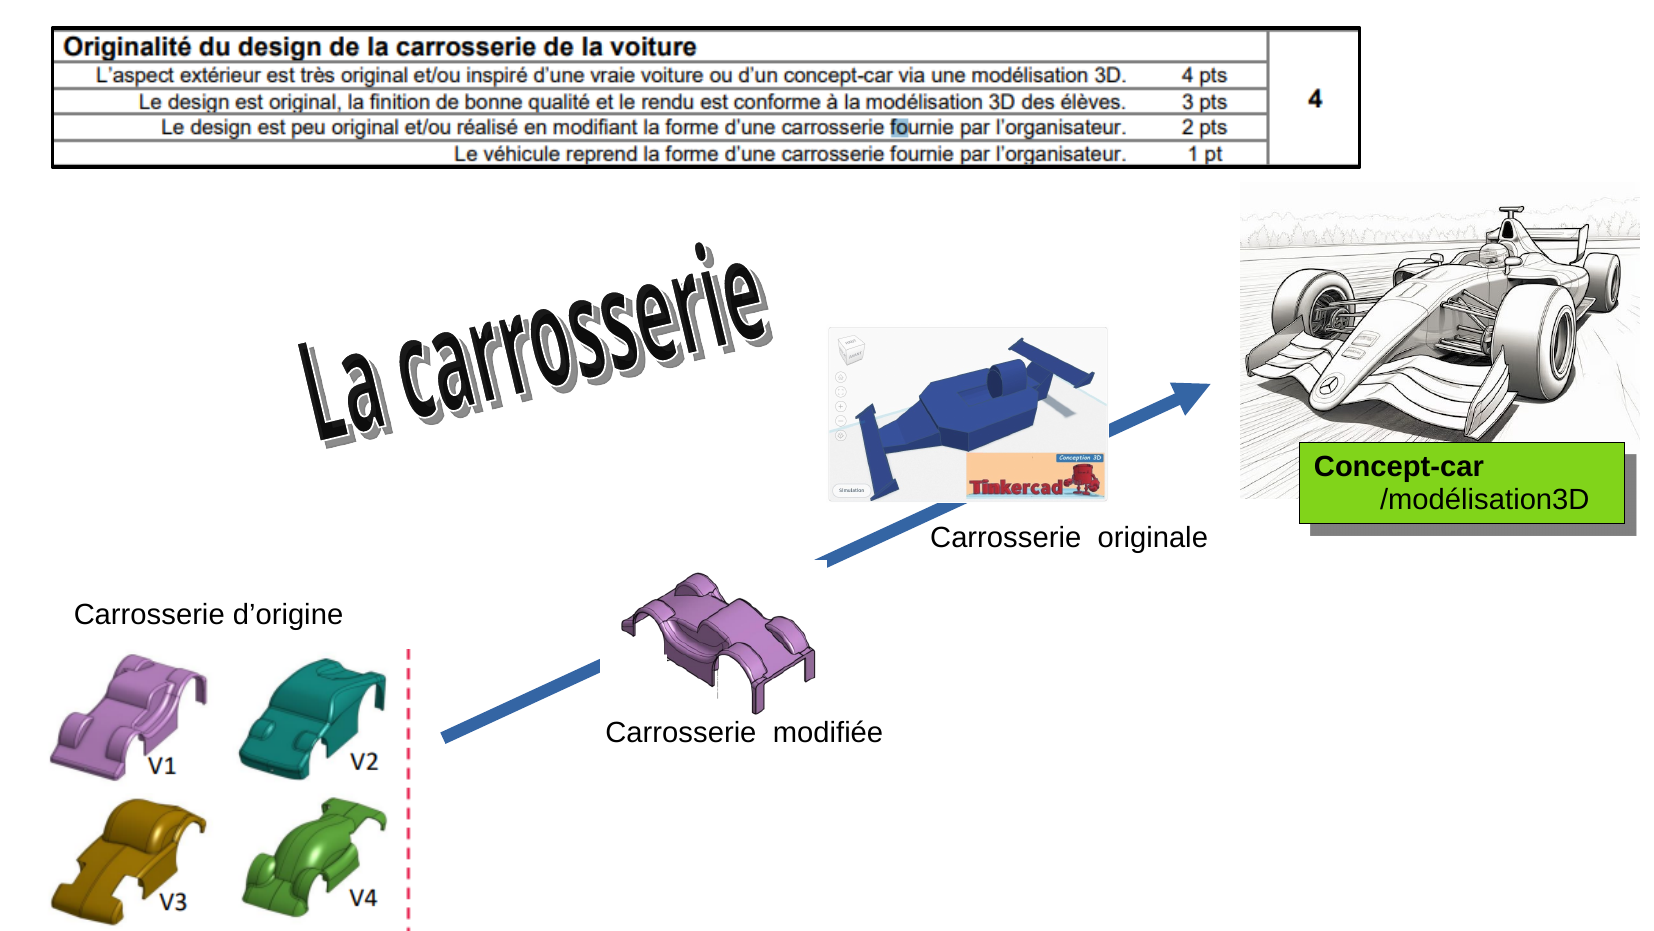

La carrosserie
Concept-car
 /modélisation3D
Carrosserie originale
Carrosserie d’origine
Carrosserie modifiée